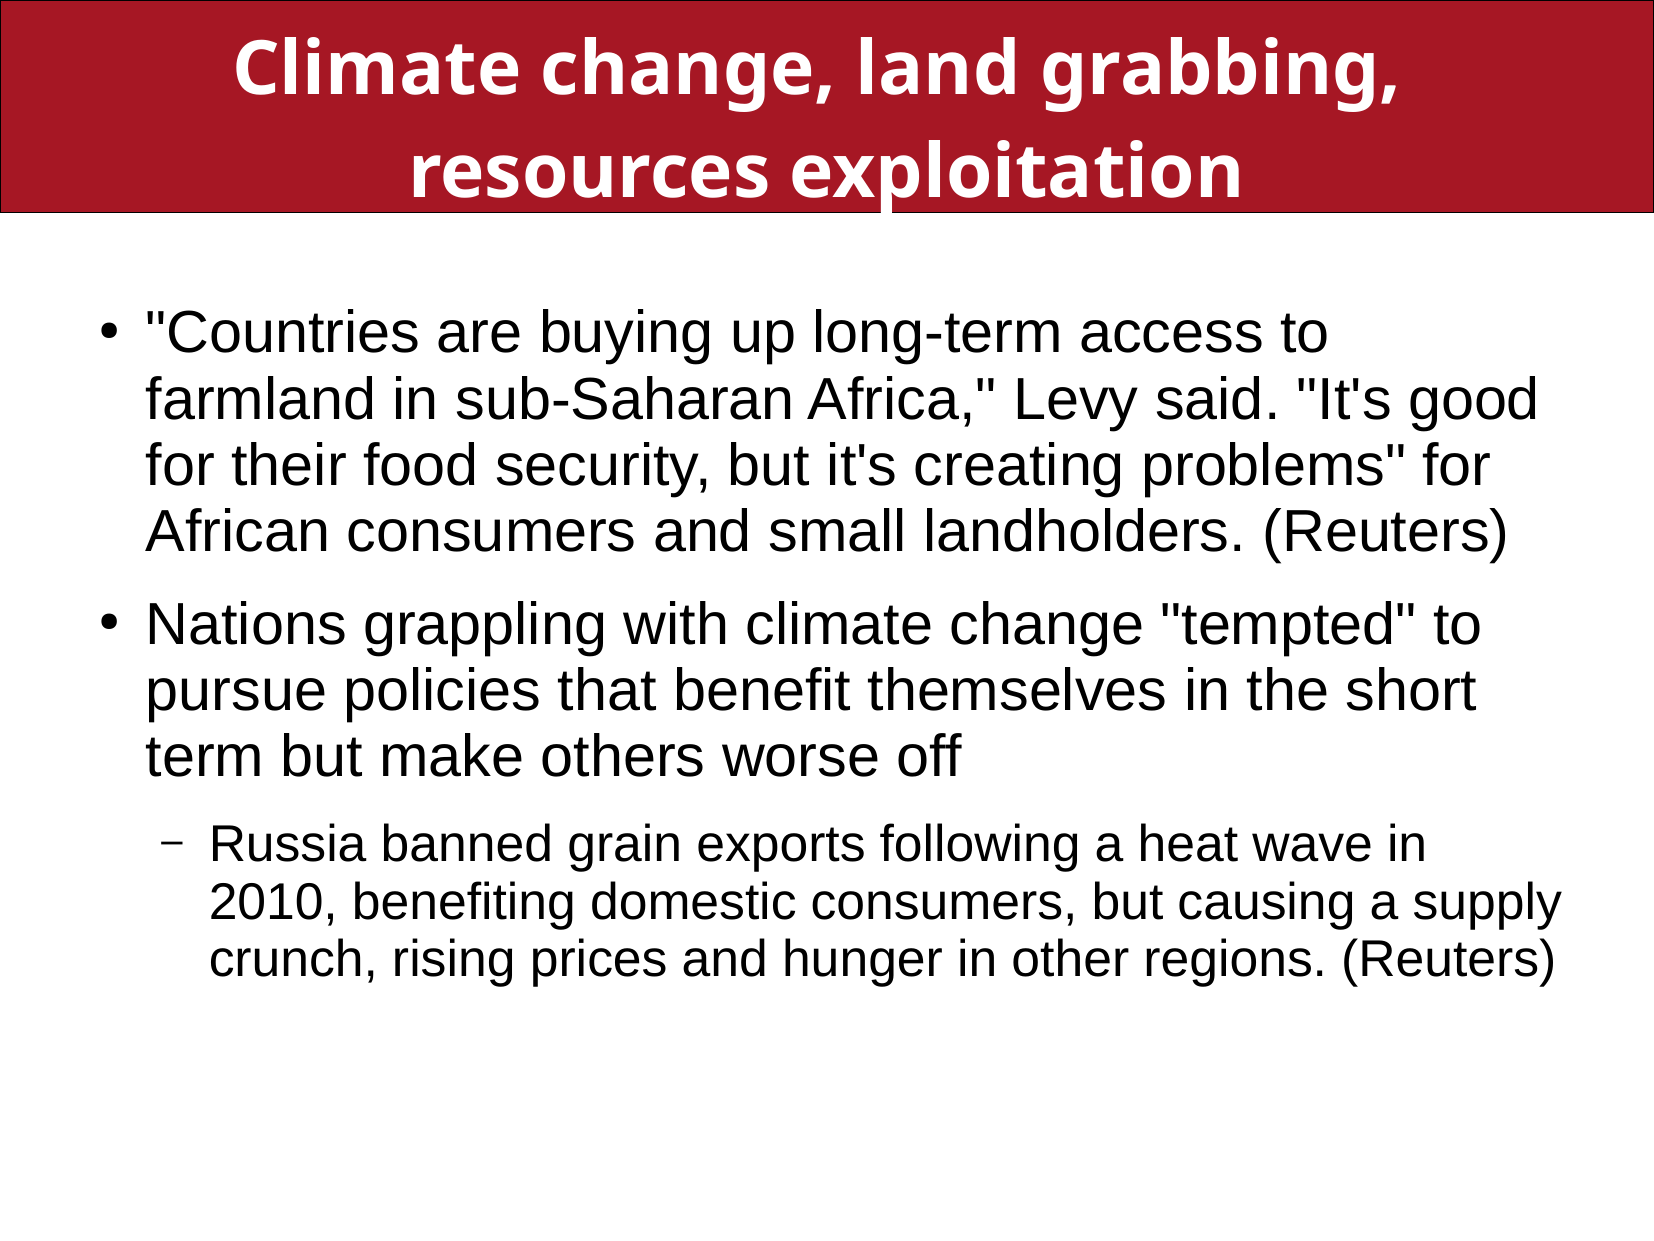

# Climate change, land grabbing, resources exploitation
"Countries are buying up long-term access to farmland in sub-Saharan Africa," Levy said. "It's good for their food security, but it's creating problems" for African consumers and small landholders. (Reuters)
Nations grappling with climate change "tempted" to pursue policies that benefit themselves in the short term but make others worse off
Russia banned grain exports following a heat wave in 2010, benefiting domestic consumers, but causing a supply crunch, rising prices and hunger in other regions. (Reuters)